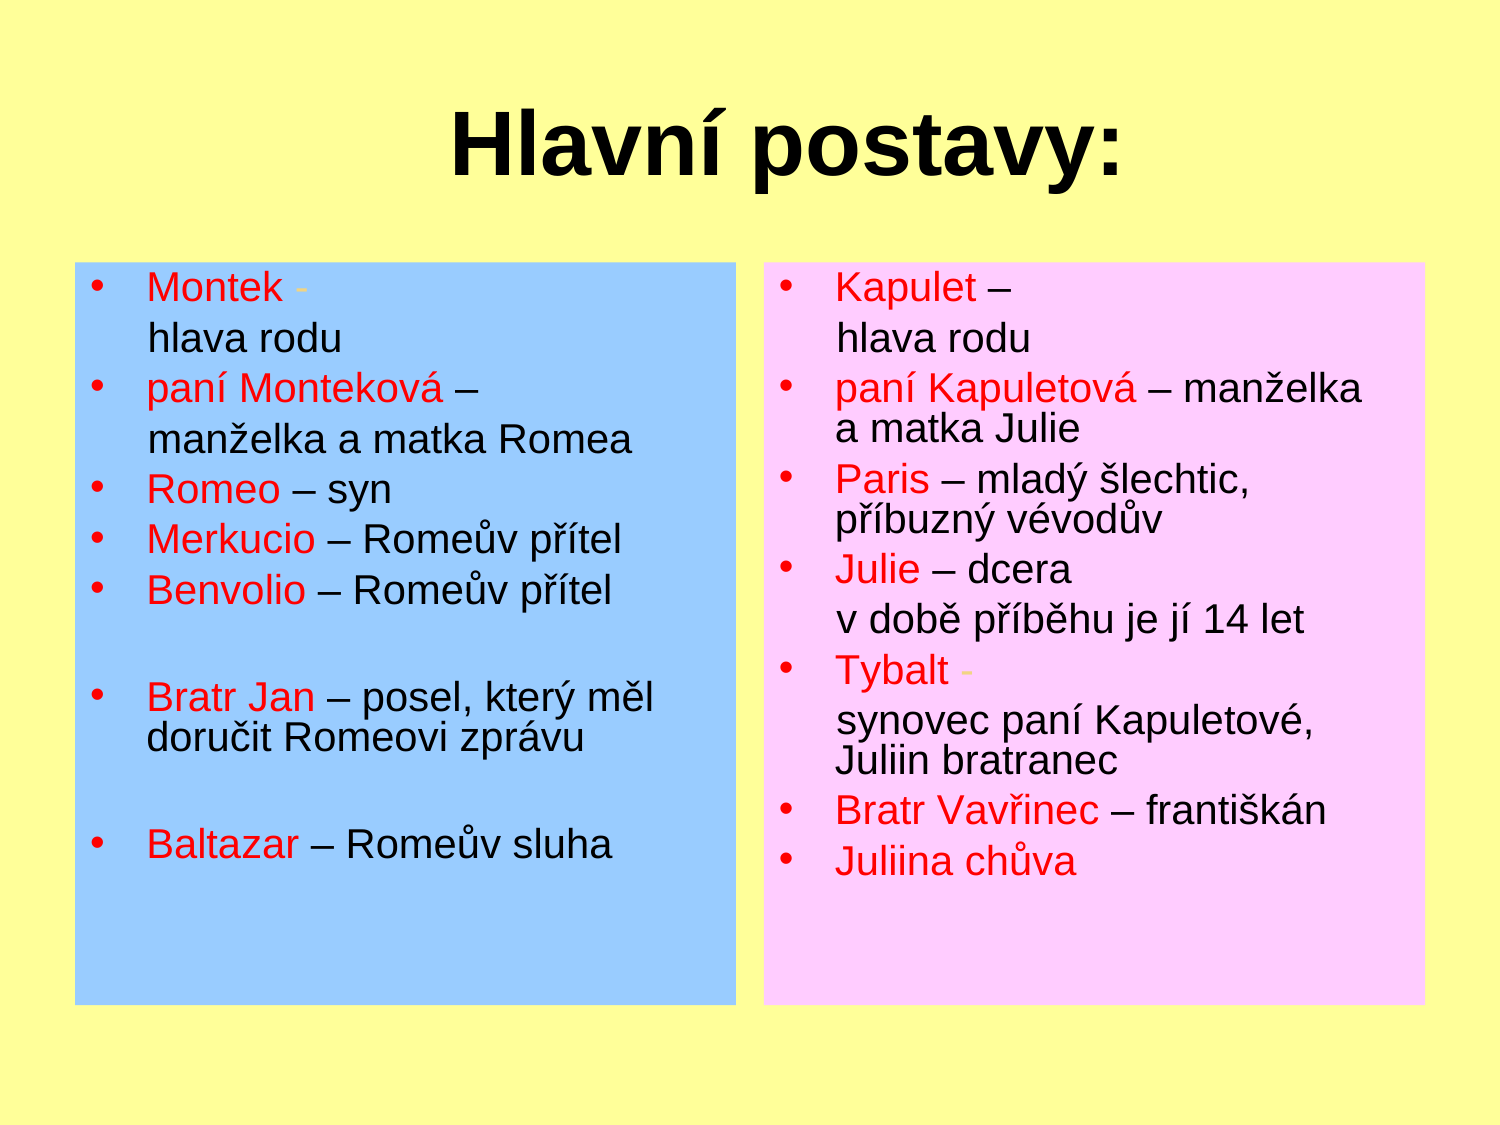

# Hlavní postavy:
Montek -
 hlava rodu
paní Monteková –
 manželka a matka Romea
Romeo – syn
Merkucio – Romeův přítel
Benvolio – Romeův přítel
Bratr Jan – posel, který měl doručit Romeovi zprávu
Baltazar – Romeův sluha
Kapulet –
 hlava rodu
paní Kapuletová – manželka
a matka Julie
Paris – mladý šlechtic, příbuzný vévodův
Julie – dcera
 v době příběhu je jí 14 let
Tybalt -
 synovec paní Kapuletové, Juliin bratranec
Bratr Vavřinec – františkán
Juliina chůva